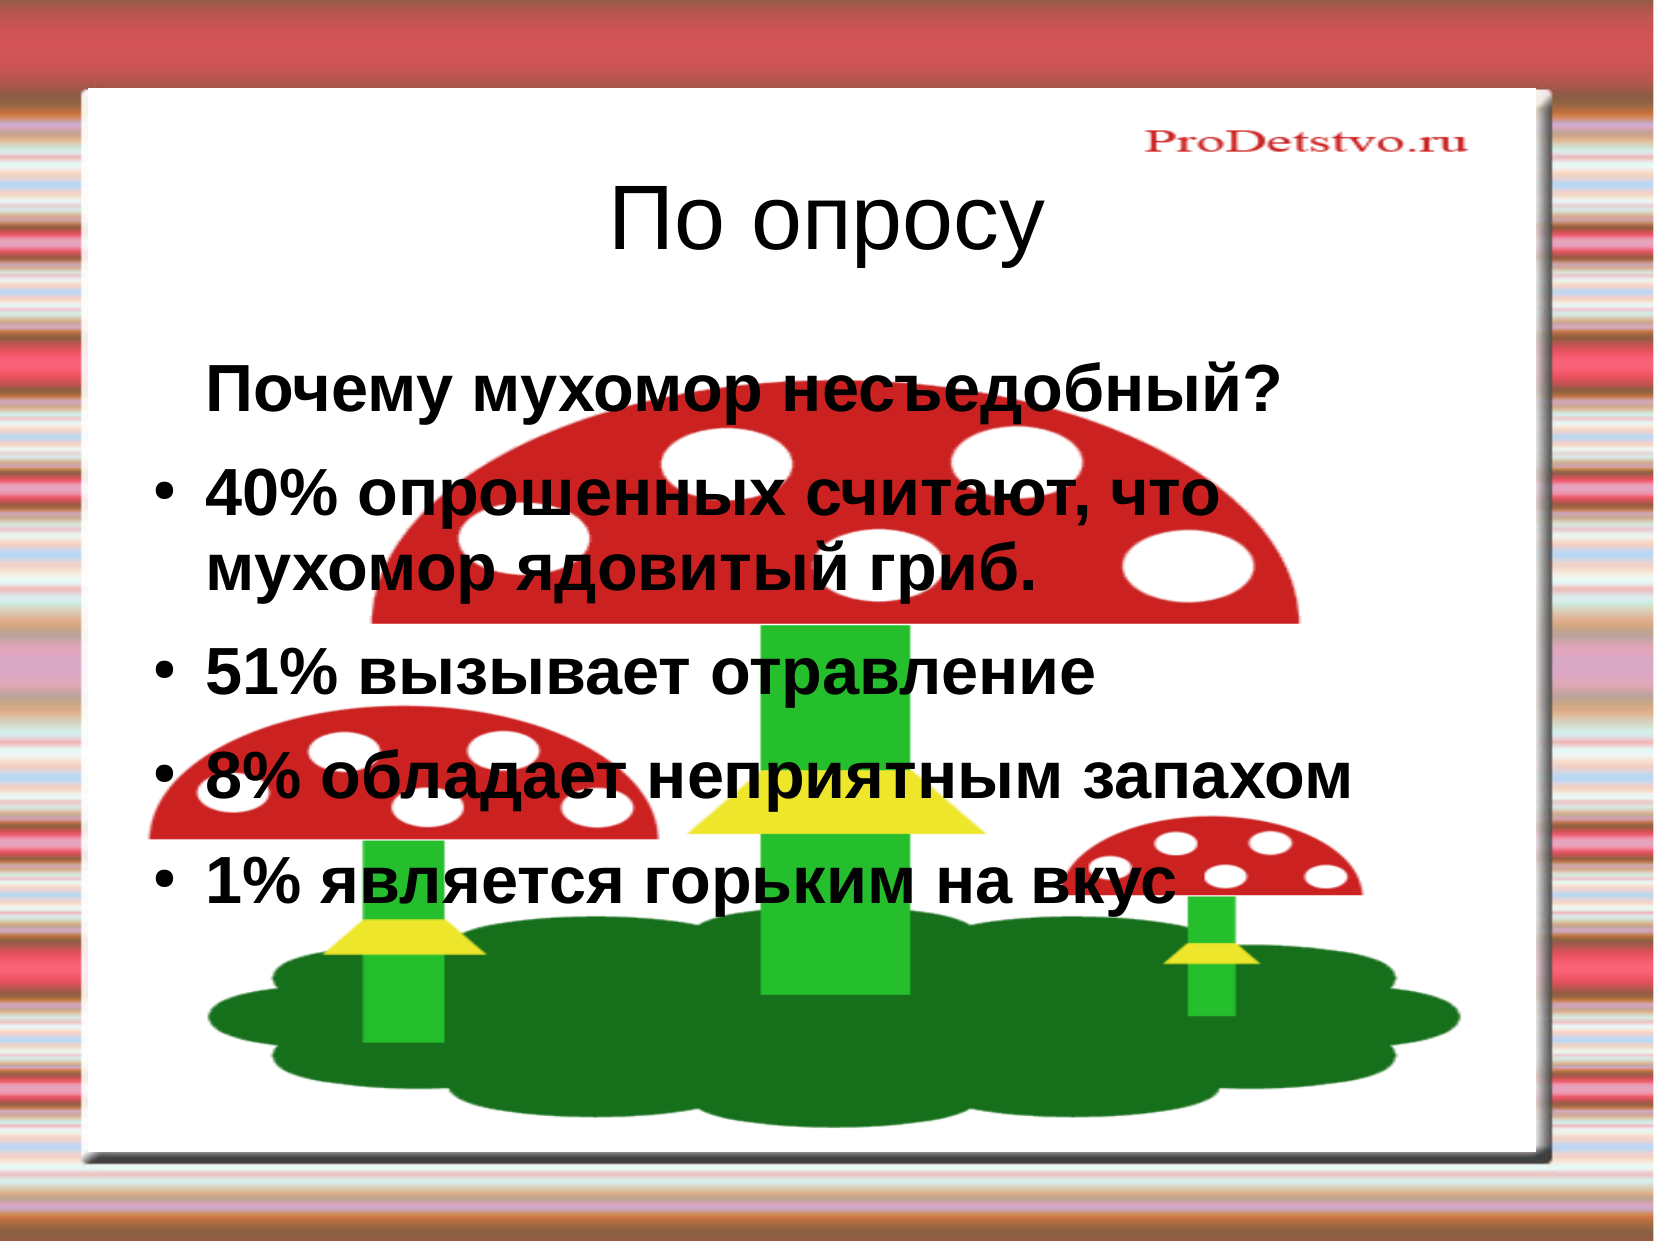

# По опросу
Почему мухомор несъедобный?
40% опрошенных считают, что мухомор ядовитый гриб.
51% вызывает отравление
8% обладает неприятным запахом
1% является горьким на вкус